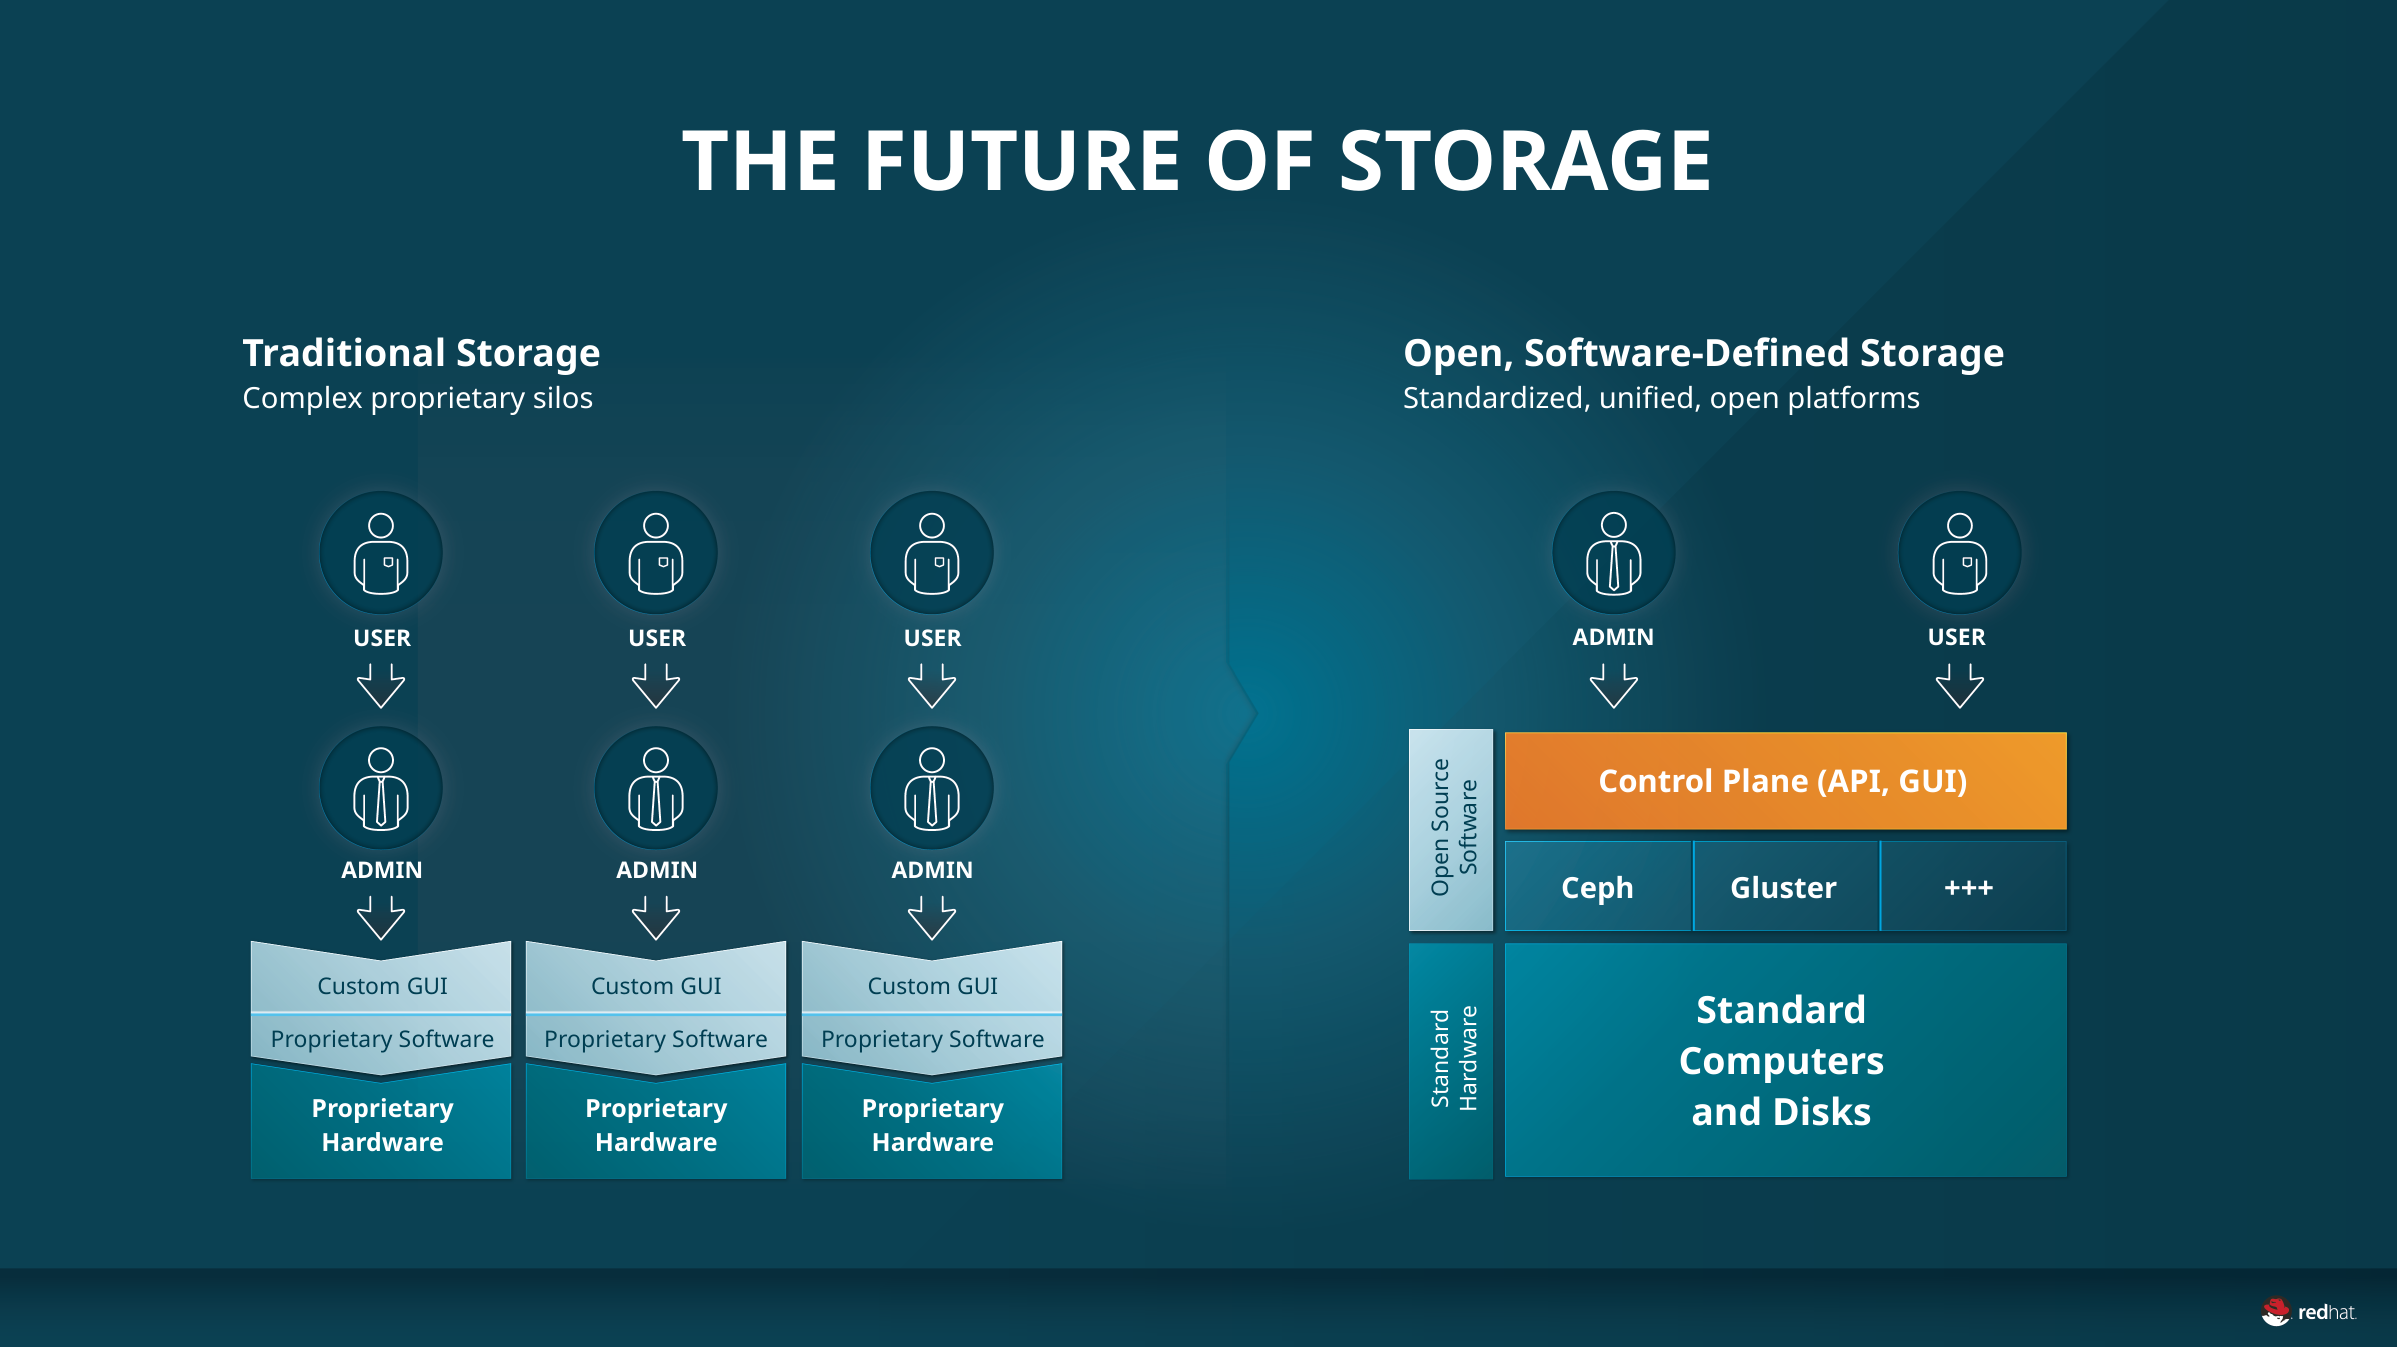

THE FUTURE OF STORAGE
Traditional Storage
Complex proprietary silos
Open, Software-Defined Storage
Standardized, unified, open platforms
ADMIN
USER
USER
USER
USER
Control Plane (API, GUI)
Open Source
Software
ADMIN
ADMIN
ADMIN
Ceph
Gluster
+++
Custom GUI
Custom GUI
Custom GUI
Standard
Computers
and Disks
Standard
Hardware
Proprietary Software
Proprietary Software
Proprietary Software
Proprietary
Hardware
Proprietary
Hardware
Proprietary
Hardware